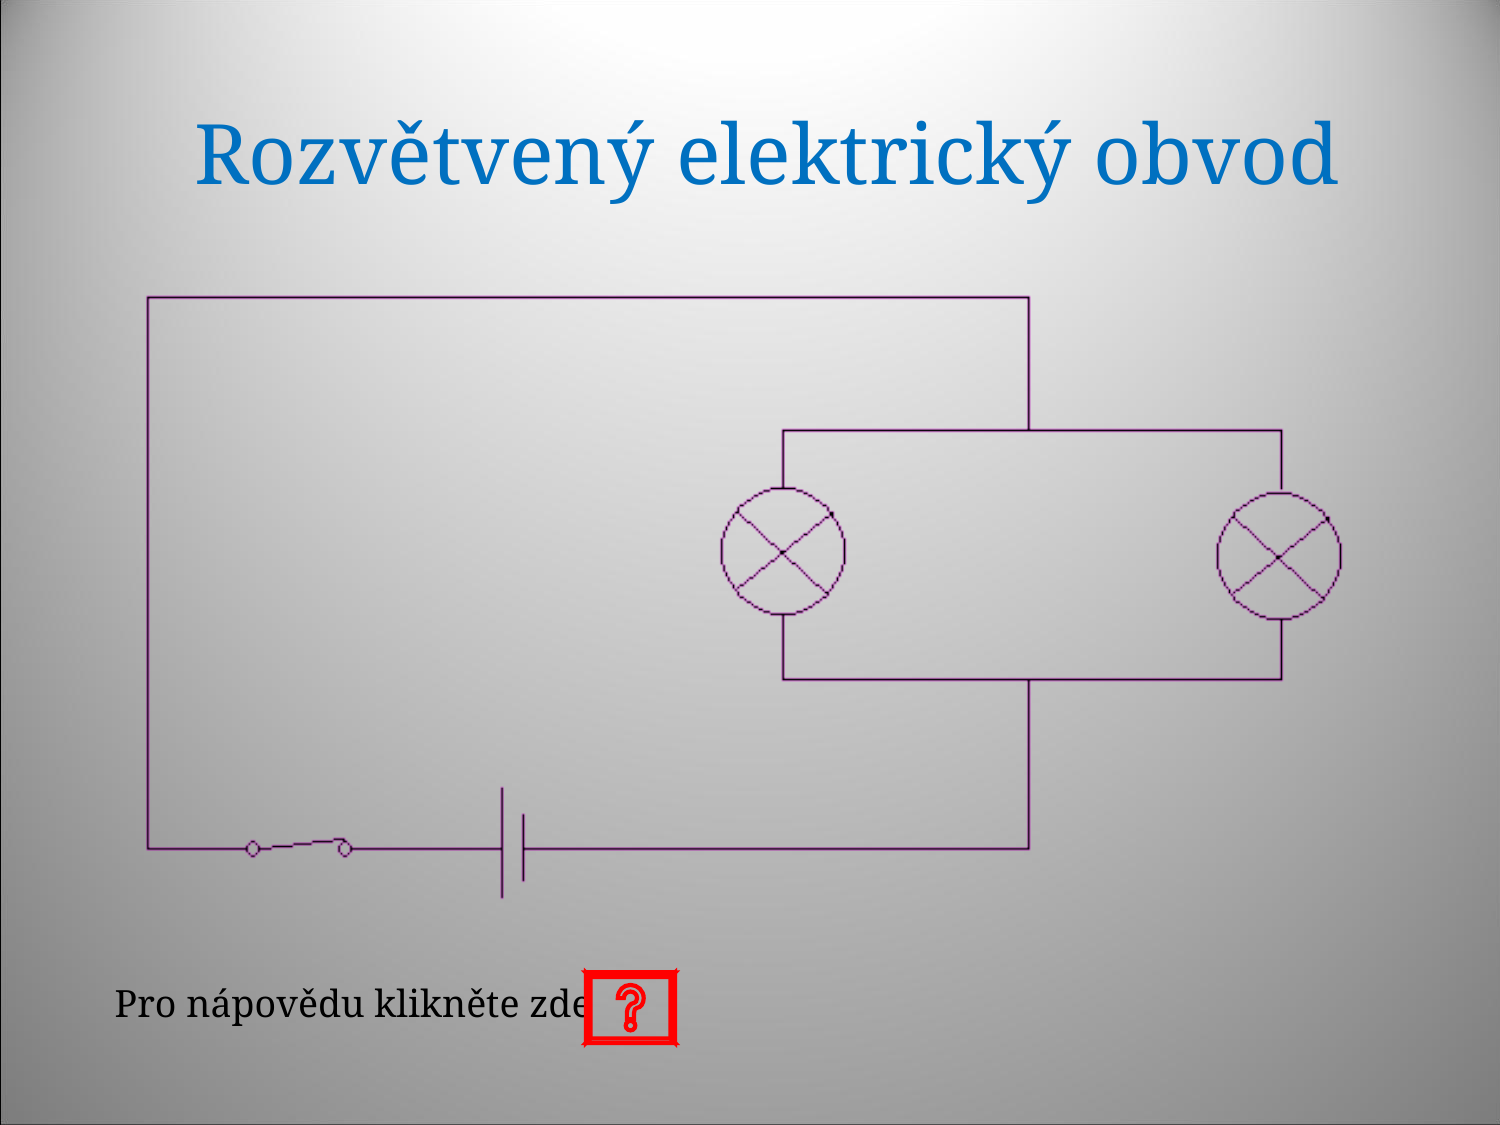

Rozvětvený elektrický obvod
Pro nápovědu klikněte zde